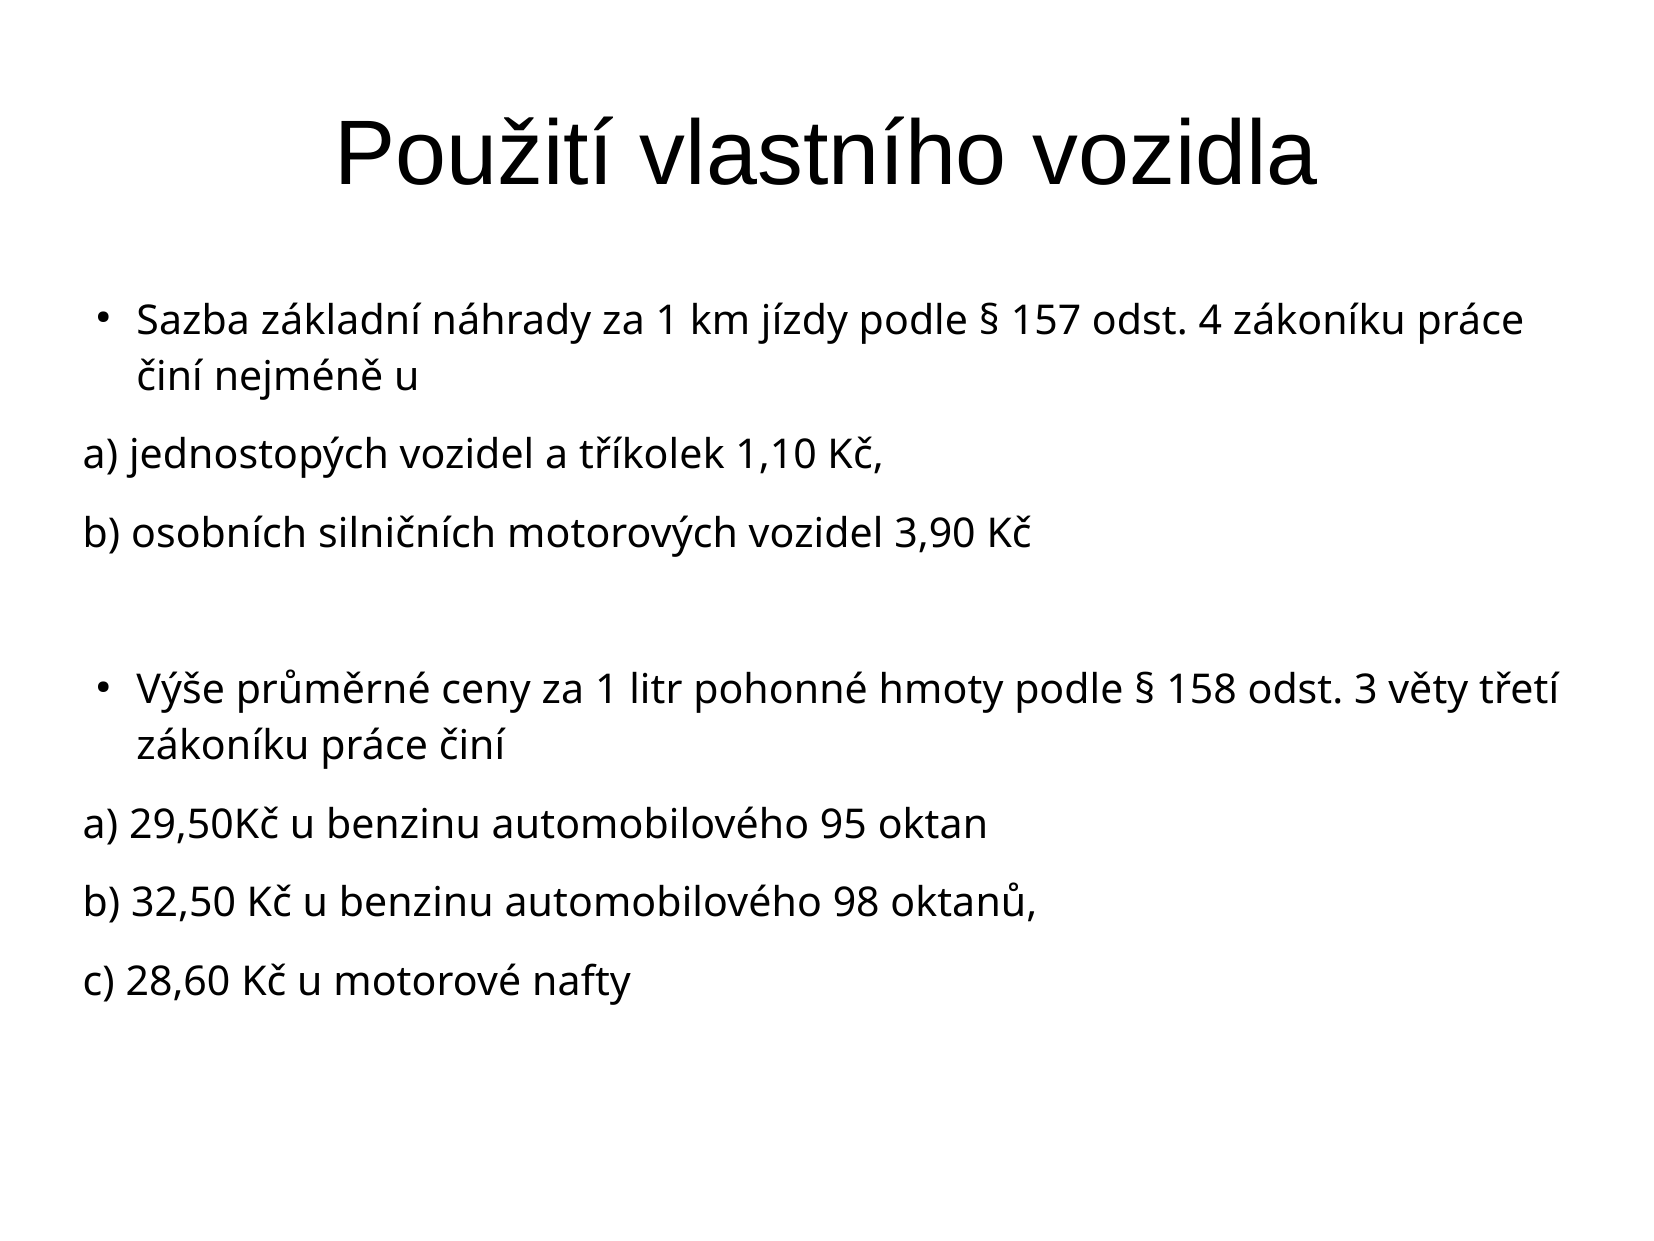

# Použití vlastního vozidla
Sazba základní náhrady za 1 km jízdy podle § 157 odst. 4 zákoníku práce činí nejméně u
a) jednostopých vozidel a tříkolek 1,10 Kč,
b) osobních silničních motorových vozidel 3,90 Kč
Výše průměrné ceny za 1 litr pohonné hmoty podle § 158 odst. 3 věty třetí zákoníku práce činí
a) 29,50Kč u benzinu automobilového 95 oktan
b) 32,50 Kč u benzinu automobilového 98 oktanů,
c) 28,60 Kč u motorové nafty